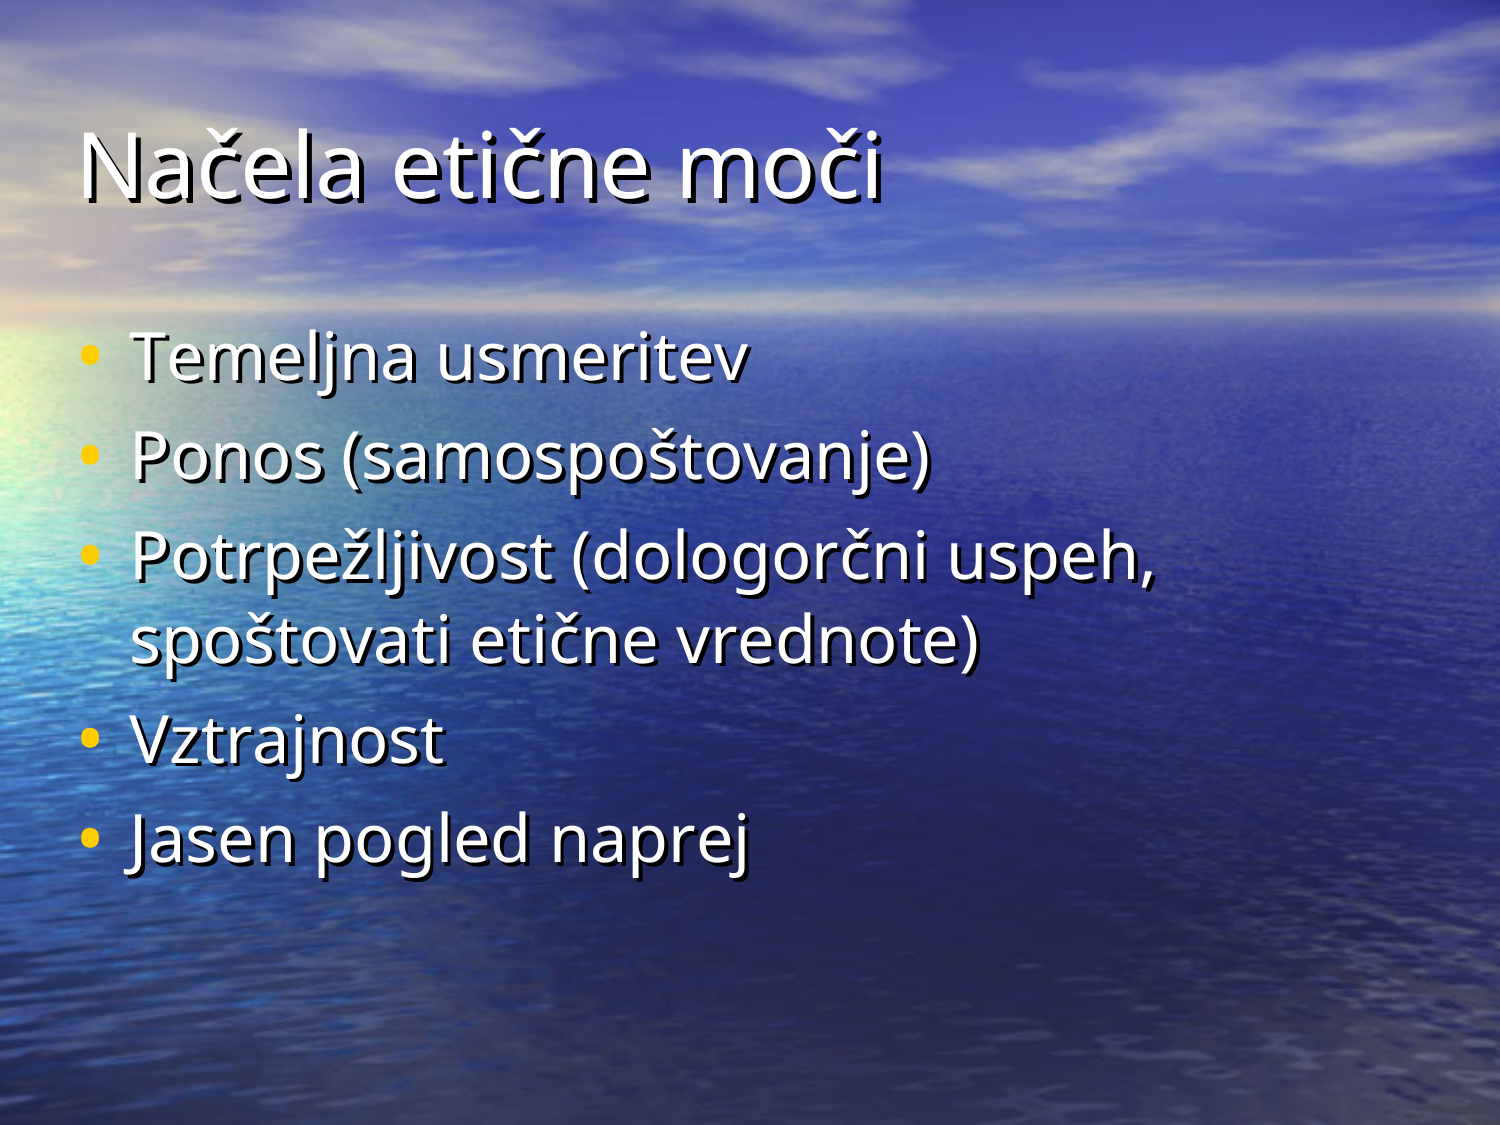

# Načela etične moči
Temeljna usmeritev
Ponos (samospoštovanje)
Potrpežljivost (dologorčni uspeh, spoštovati etične vrednote)
Vztrajnost
Jasen pogled naprej